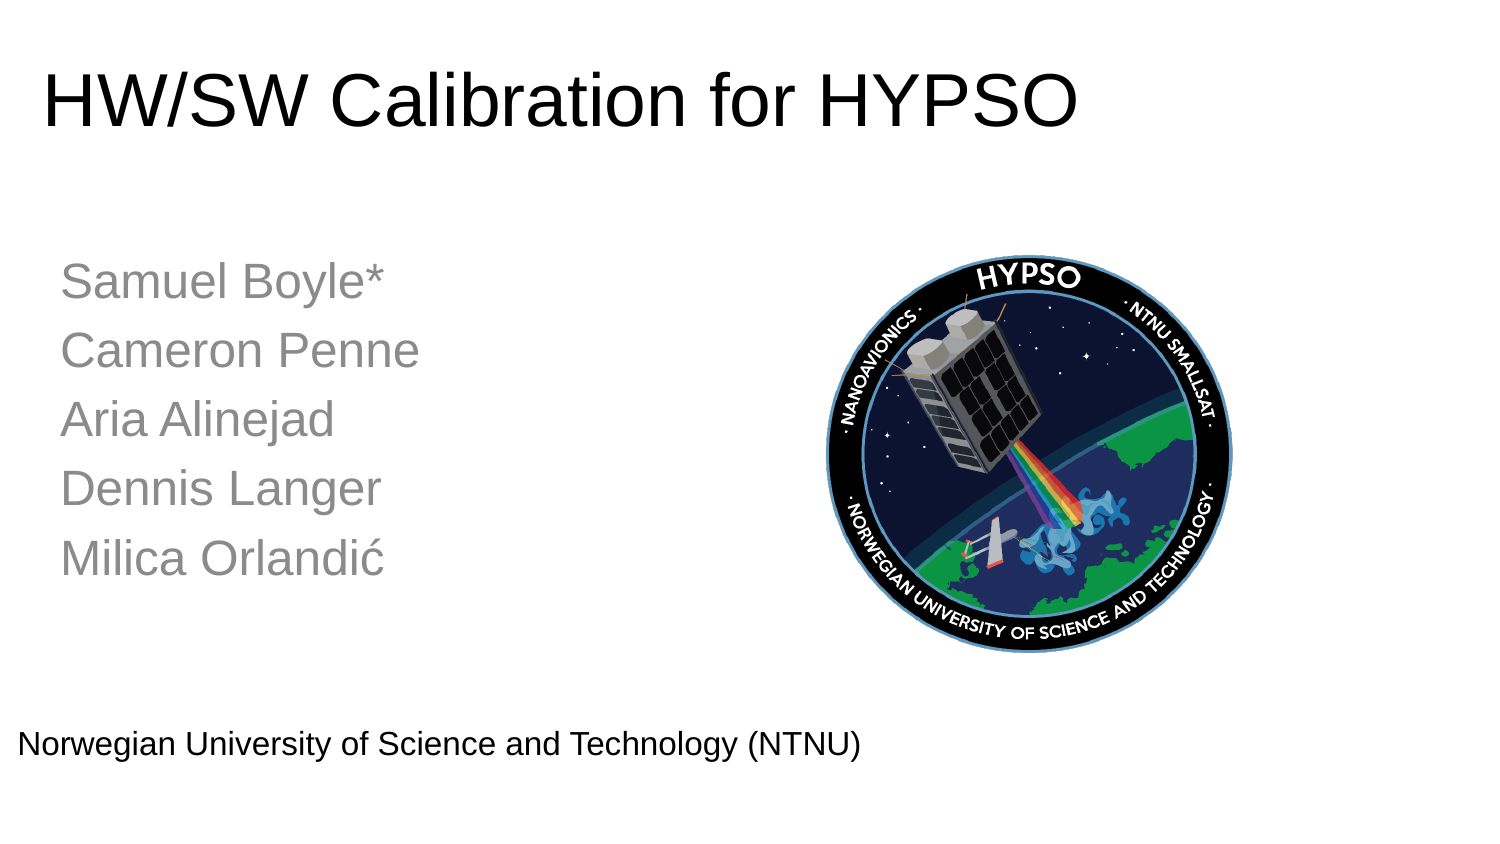

# HW/SW Calibration for HYPSO
Samuel Boyle*
Cameron Penne
Aria Alinejad
Dennis Langer
Milica Orlandić
Norwegian University of Science and Technology (NTNU)